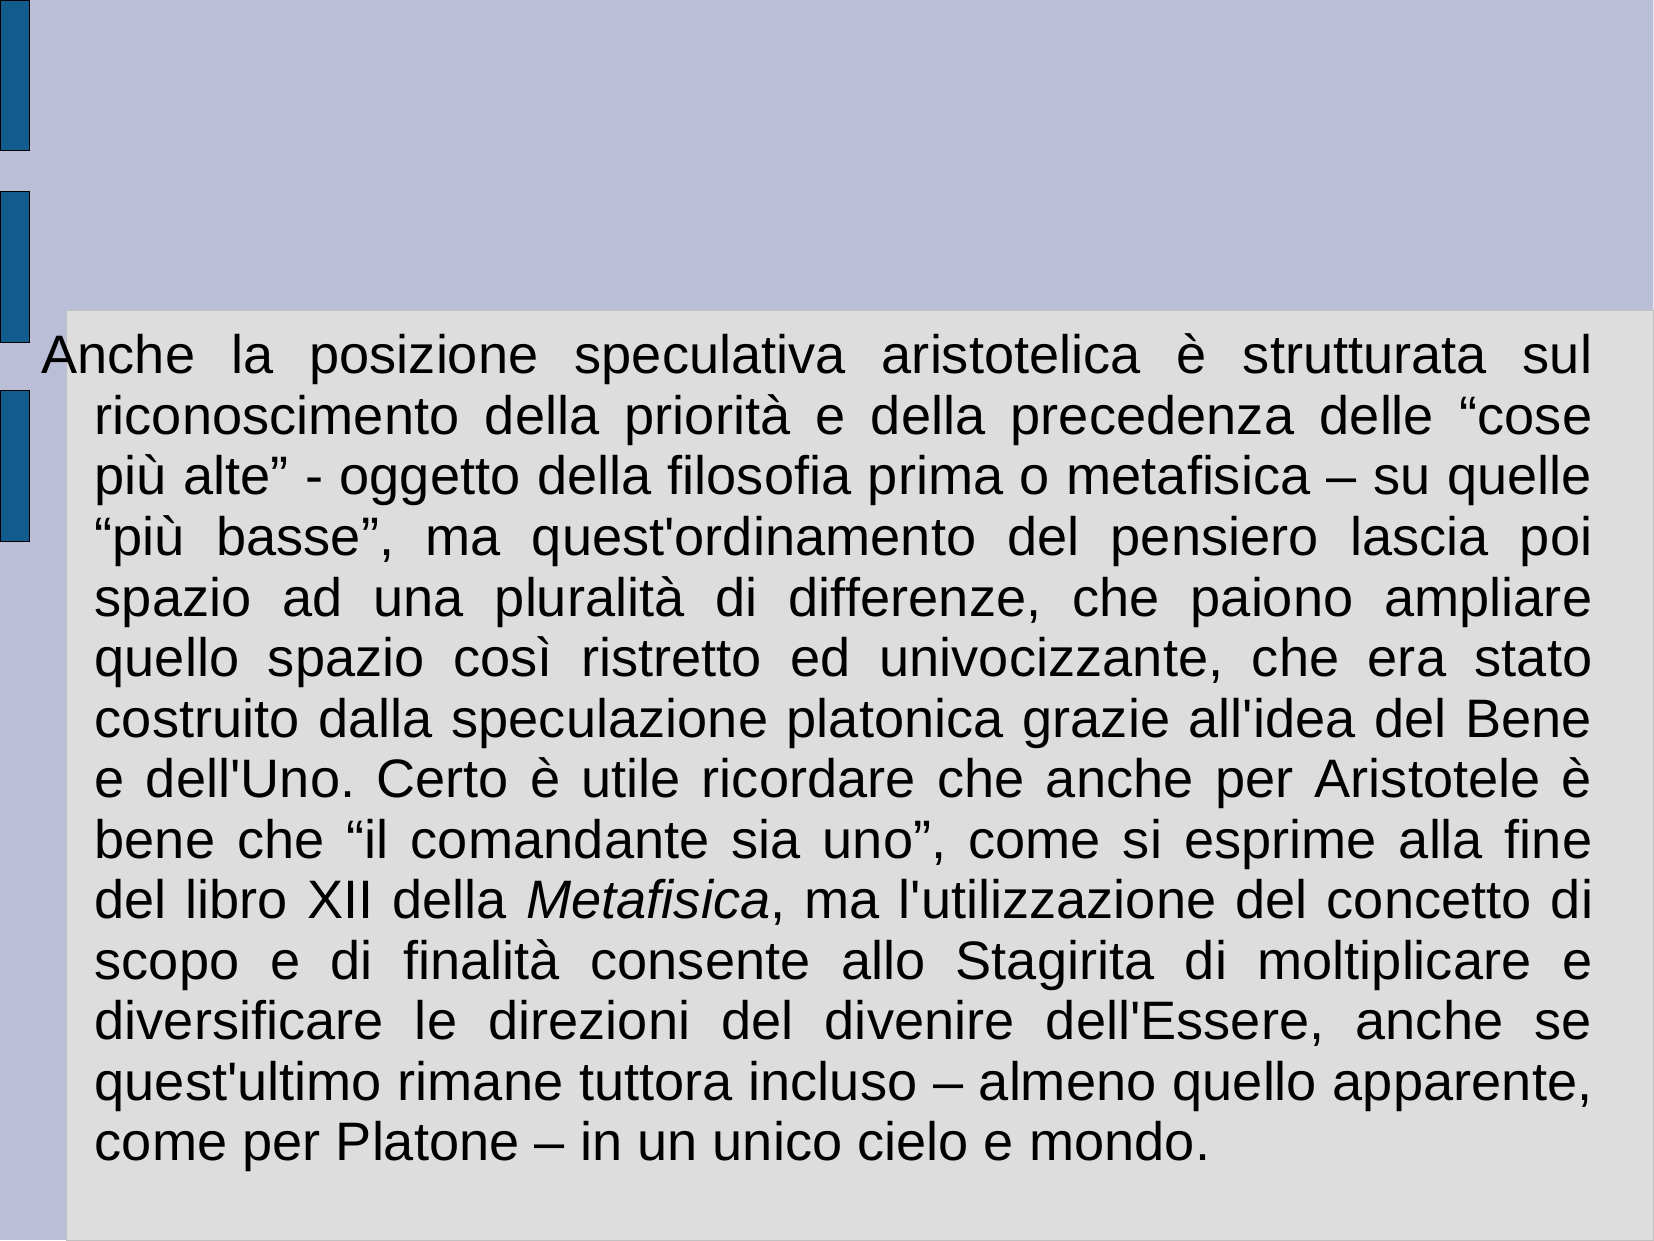

#
Anche la posizione speculativa aristotelica è strutturata sul riconoscimento della priorità e della precedenza delle “cose più alte” - oggetto della filosofia prima o metafisica – su quelle “più basse”, ma quest'ordinamento del pensiero lascia poi spazio ad una pluralità di differenze, che paiono ampliare quello spazio così ristretto ed univocizzante, che era stato costruito dalla speculazione platonica grazie all'idea del Bene e dell'Uno. Certo è utile ricordare che anche per Aristotele è bene che “il comandante sia uno”, come si esprime alla fine del libro XII della Metafisica, ma l'utilizzazione del concetto di scopo e di finalità consente allo Stagirita di moltiplicare e diversificare le direzioni del divenire dell'Essere, anche se quest'ultimo rimane tuttora incluso – almeno quello apparente, come per Platone – in un unico cielo e mondo.